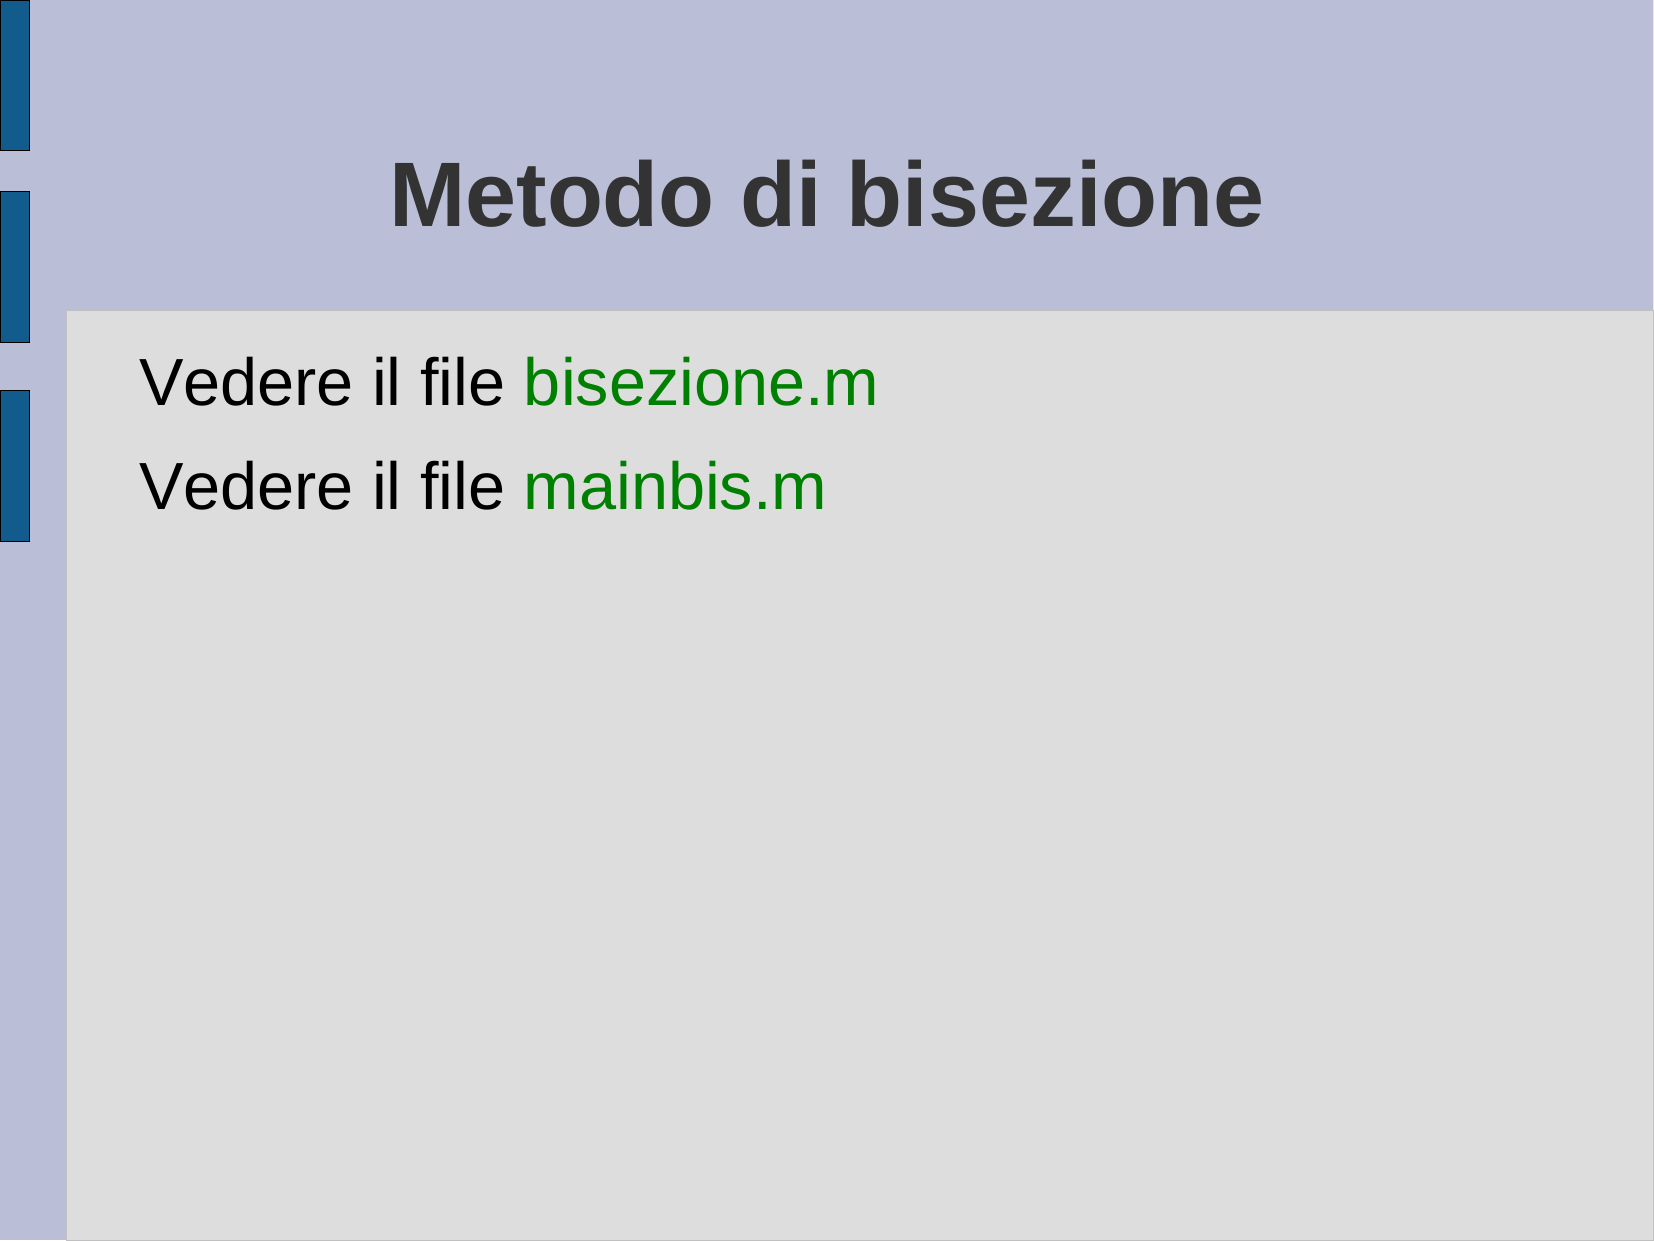

# Metodo di bisezione
Vedere il file bisezione.m
Vedere il file mainbis.m